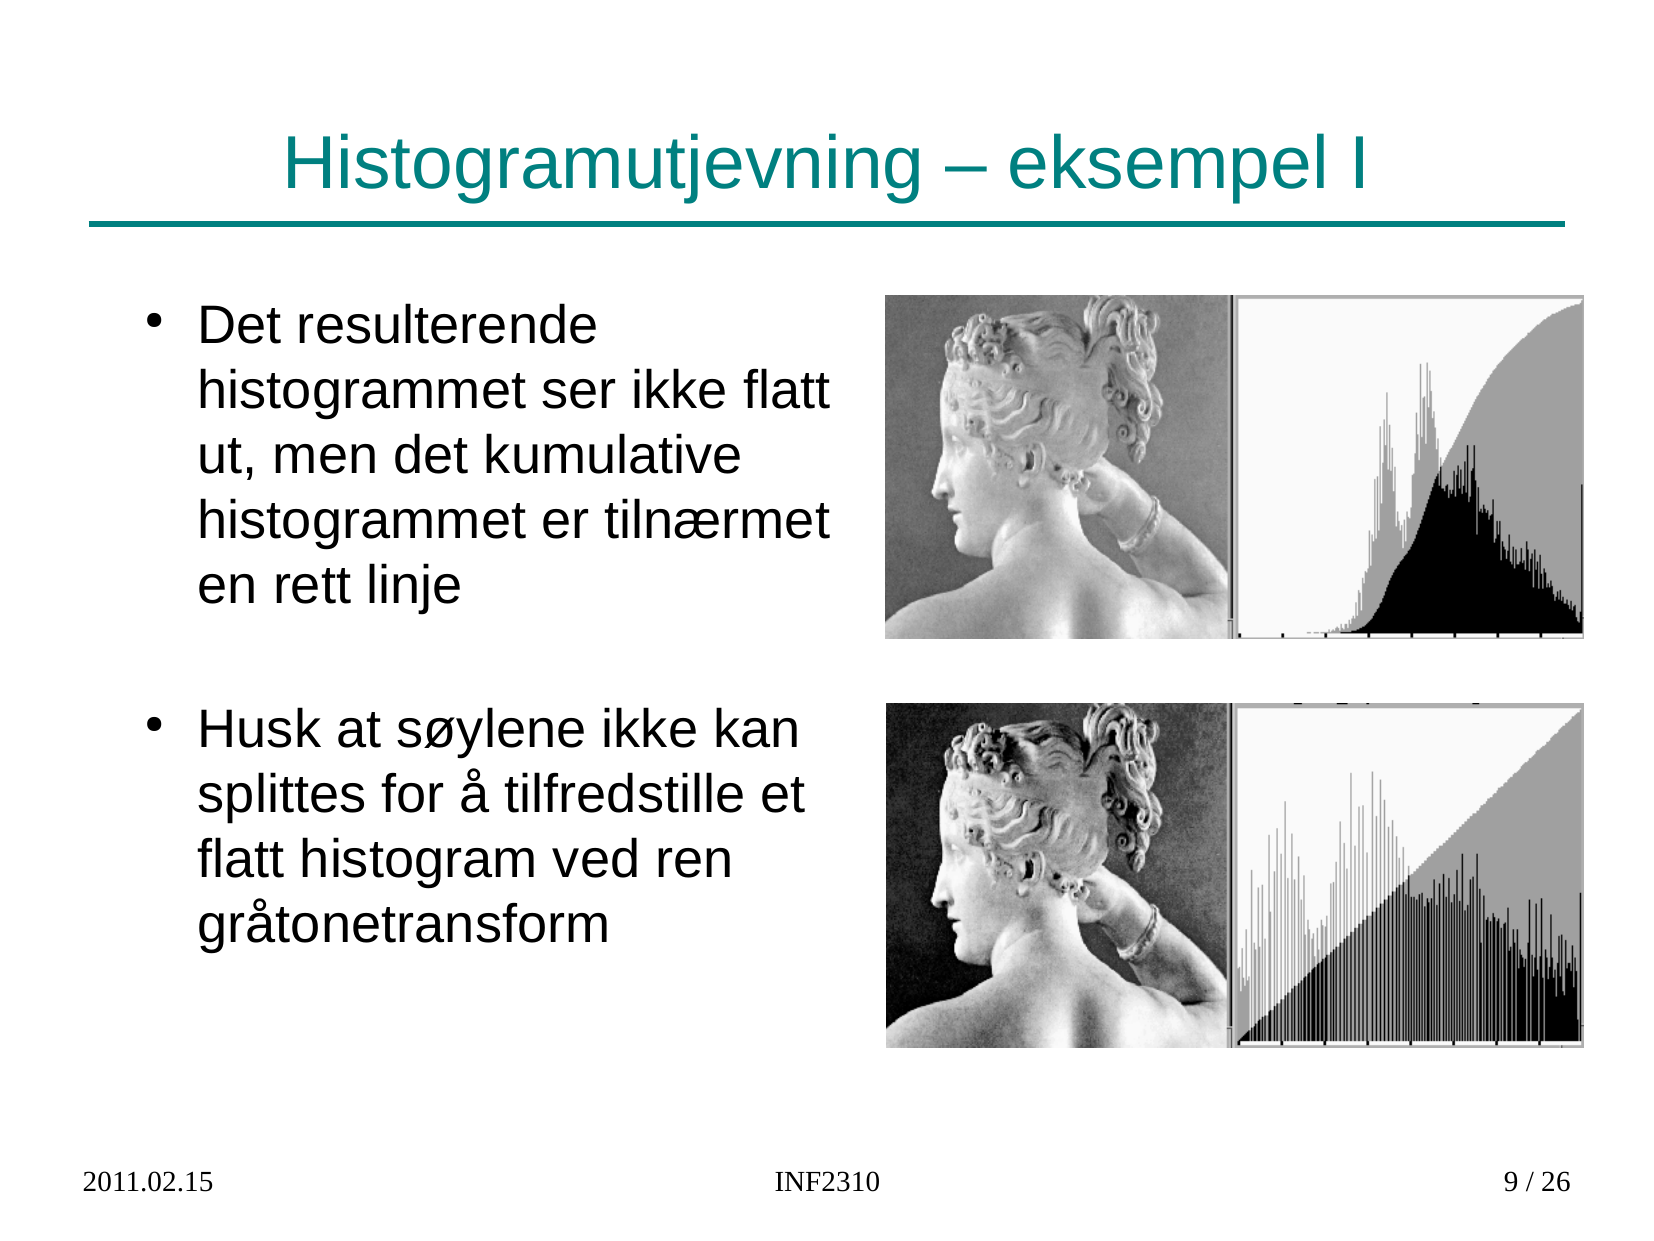

# Histogramutjevning – eksempel I
Det resulterende histogrammet ser ikke flatt ut, men det kumulative histogrammet er tilnærmet en rett linje
Husk at søylene ikke kan splittes for å tilfredstille et flatt histogram ved ren gråtonetransform
2011.02.15
INF2310
9